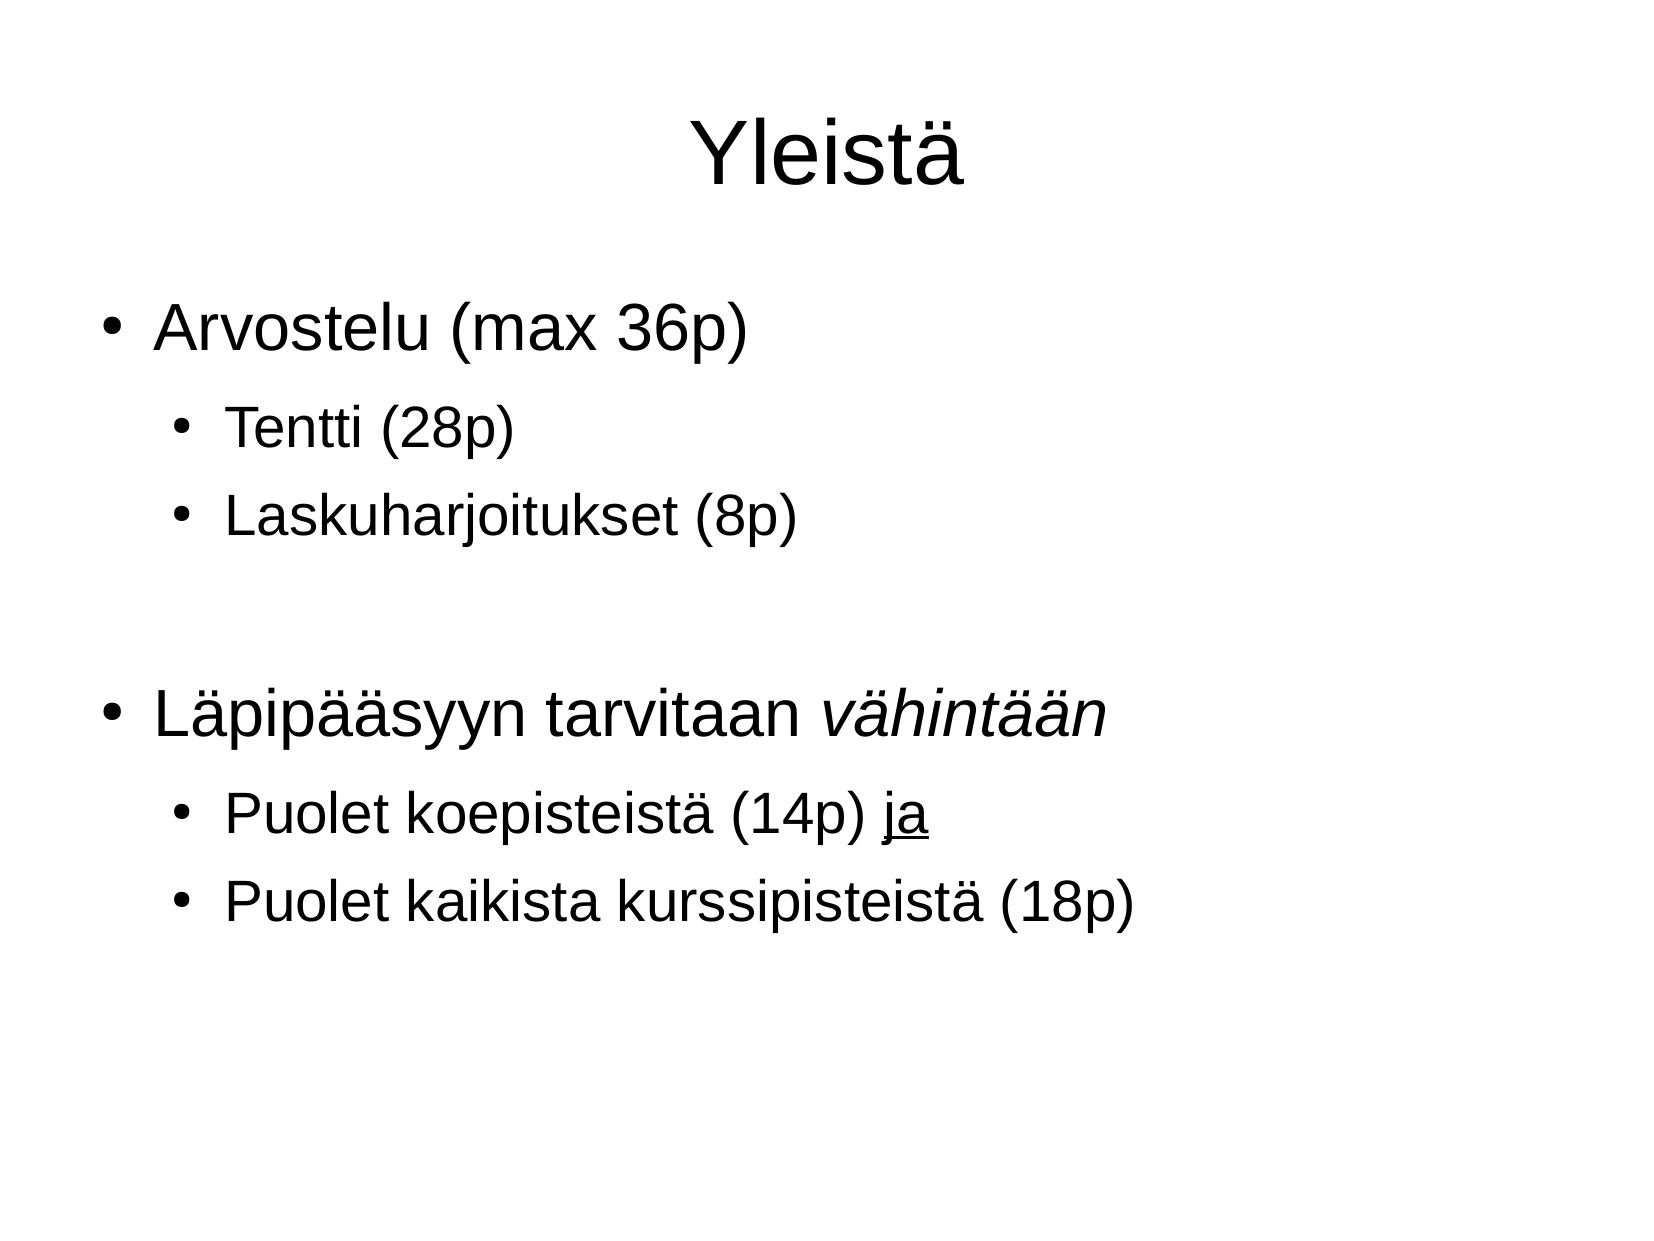

# Yleistä
Arvostelu (max 36p)
Tentti (28p)
Laskuharjoitukset (8p)
Läpipääsyyn tarvitaan vähintään
Puolet koepisteistä (14p) ja
Puolet kaikista kurssipisteistä (18p)